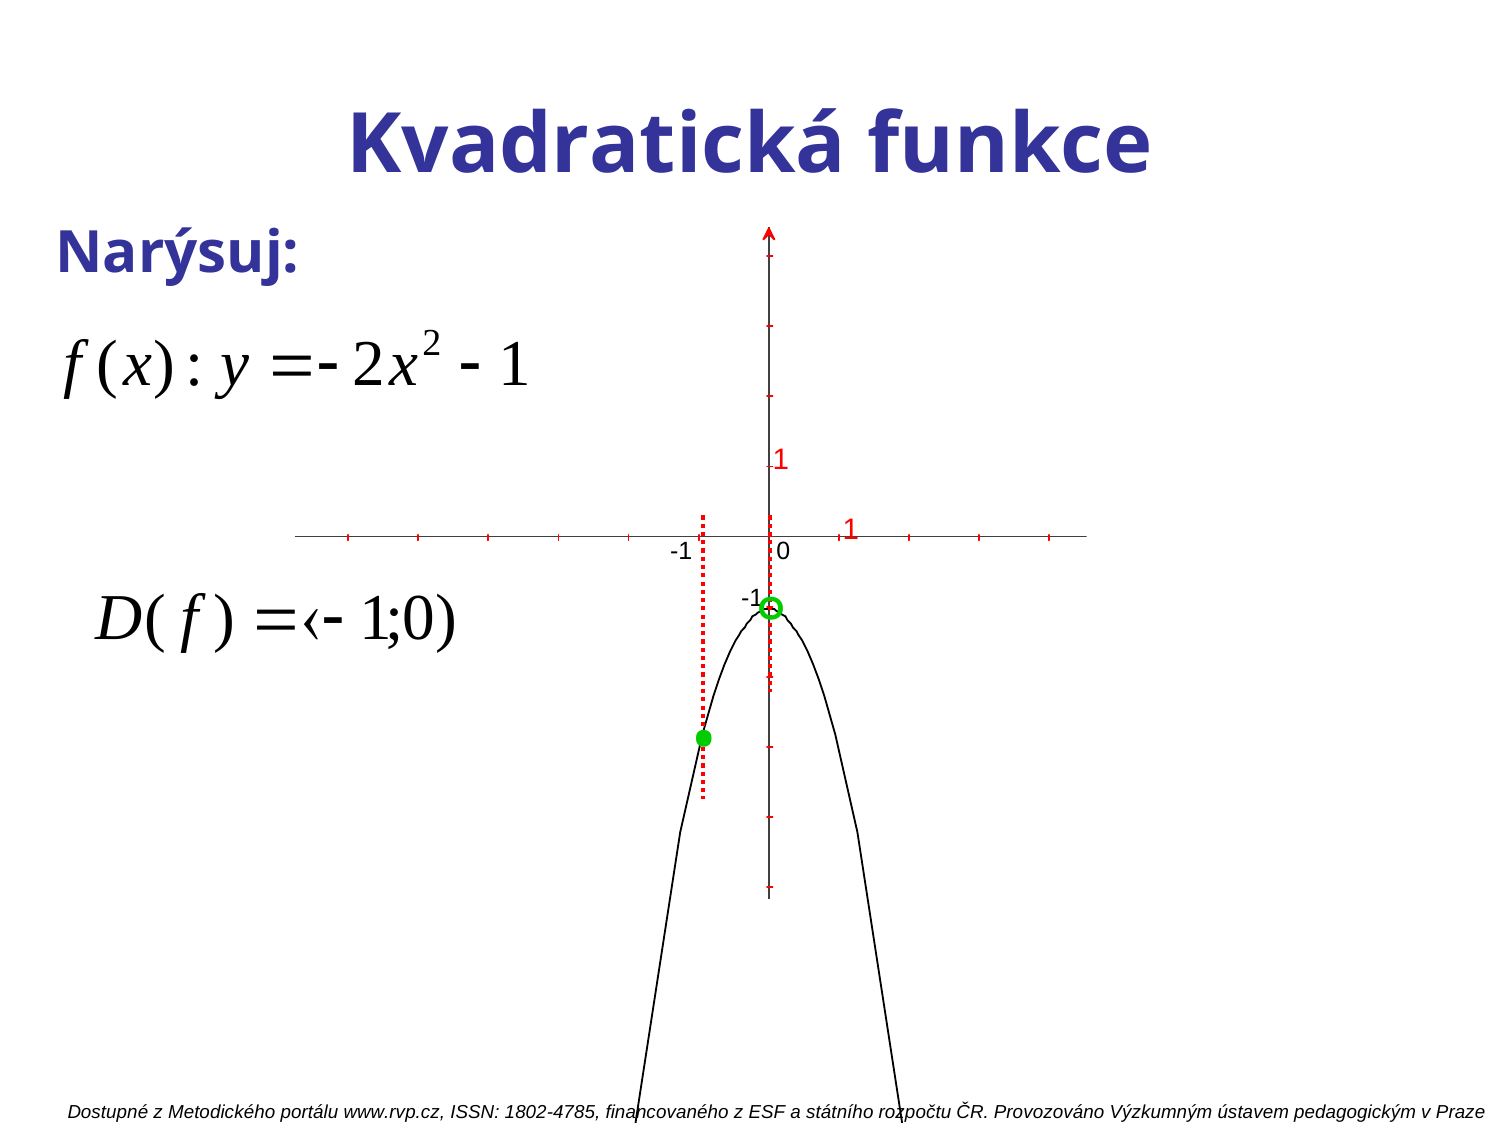

Kvadratická funkce
Narýsuj:
-1
0
°
-1
.
Dostupné z Metodického portálu www.rvp.cz, ISSN: 1802-4785, financovaného z ESF a státního rozpočtu ČR. Provozováno Výzkumným ústavem pedagogickým v Praze